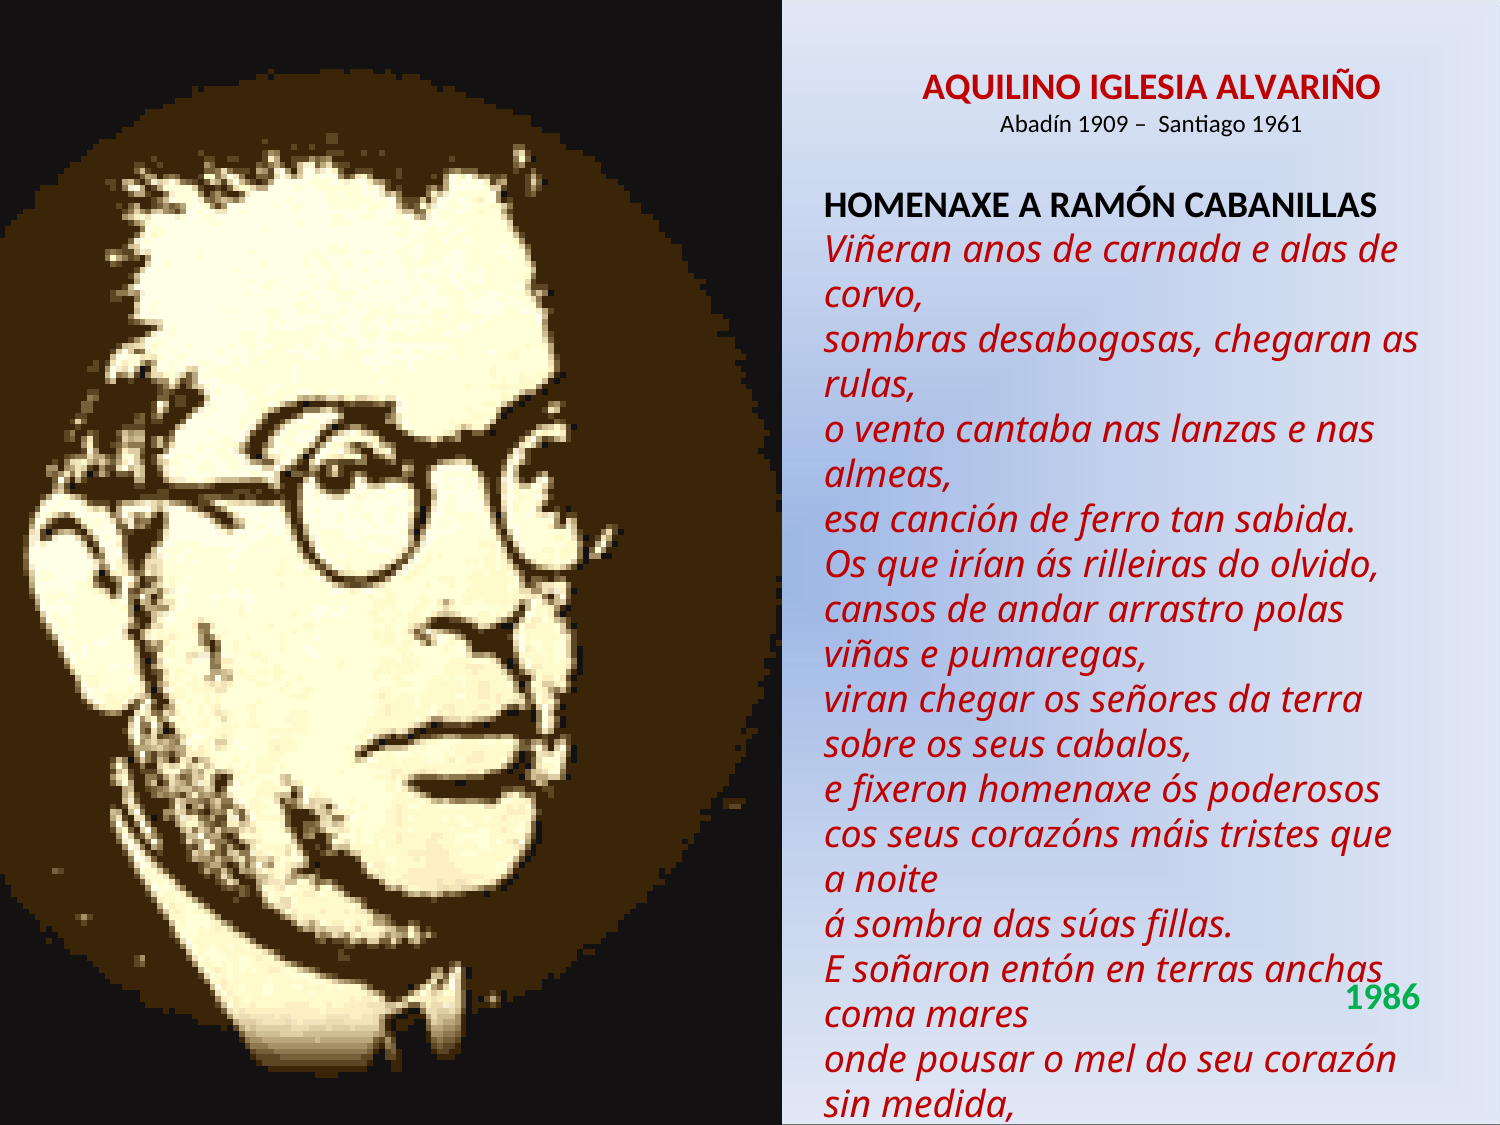

AQUILINO IGLESIA ALVARIÑO
Abadín 1909 – Santiago 1961
HOMENAXE A RAMÓN CABANILLAS
Viñeran anos de carnada e alas de corvo,
sombras desabogosas, chegaran as rulas,
o vento cantaba nas lanzas e nas almeas,
esa canción de ferro tan sabida.
Os que irían ás rilleiras do olvido,
cansos de andar arrastro polas viñas e pumaregas,
viran chegar os señores da terra sobre os seus cabalos,
e fixeron homenaxe ós poderosos
cos seus corazóns máis tristes que a noite
á sombra das súas fillas.
E soñaron entón en terras anchas coma mares
onde pousar o mel do seu corazón sin medida,
e botaron negras naus á mar dos deuses,
e sobre mares de cinza de orxos tristes,
e sobre mares ledas de ribeiras sin conto,
puxéronse de xonllos cos ollos entrabertos ós lonxes...
1986